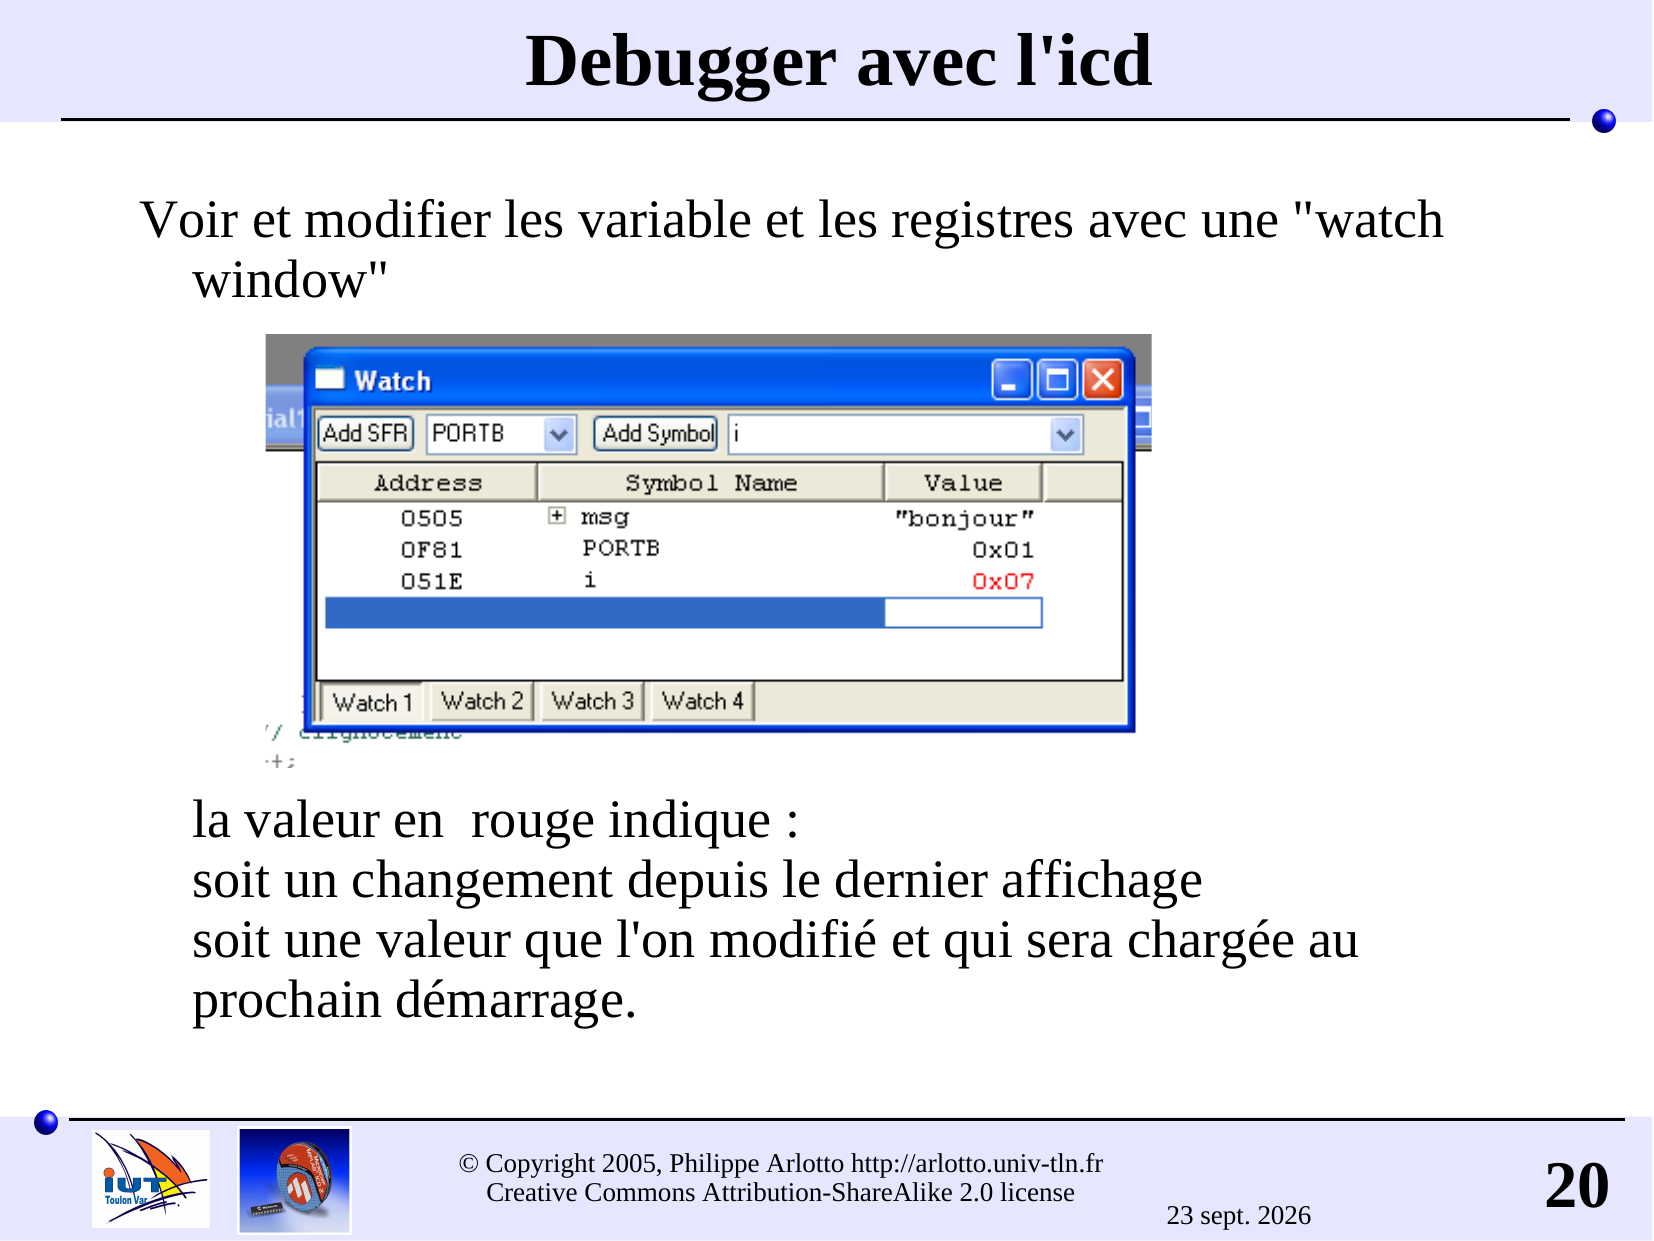

# Debugger avec l'icd
Voir et modifier les variable et les registres avec une "watch window"
la valeur en rouge indique :
soit un changement depuis le dernier affichage
soit une valeur que l'on modifié et qui sera chargée au prochain démarrage.